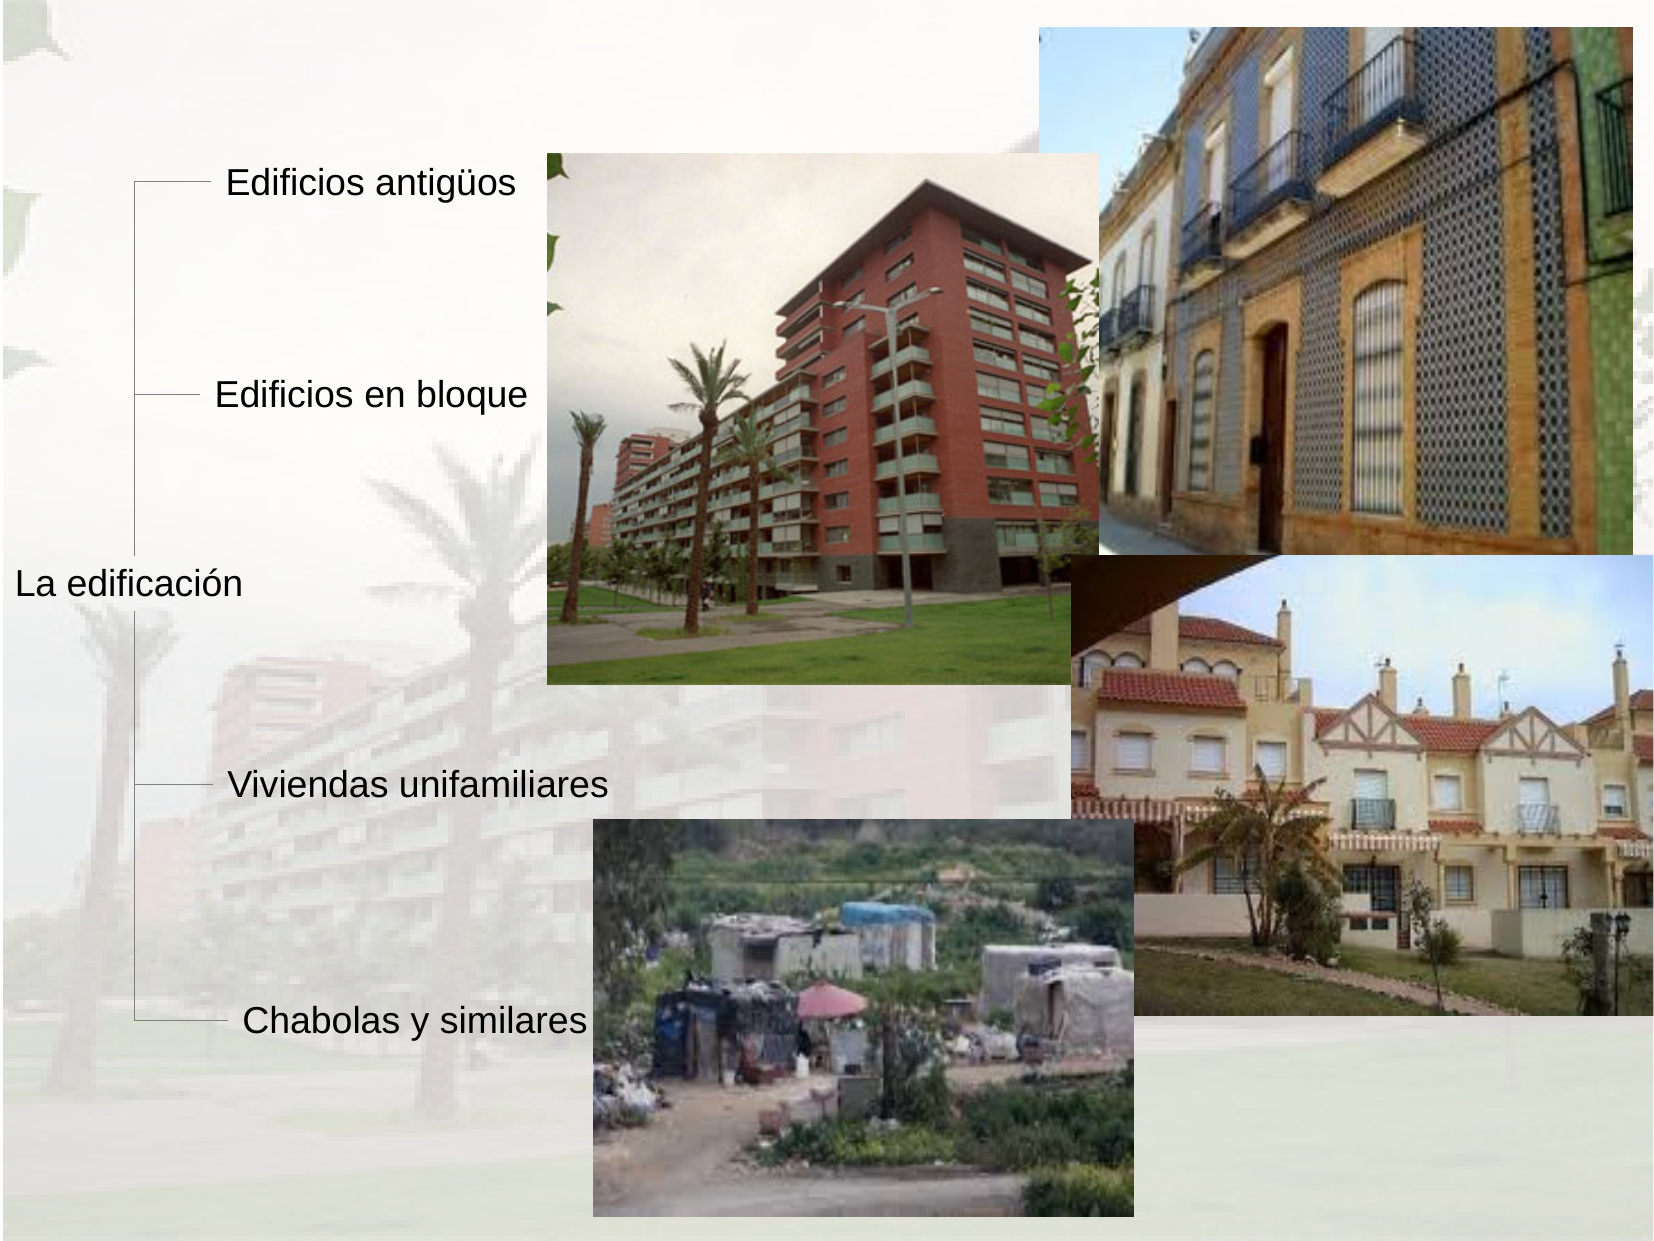

Edificios antigüos
Edificios en bloque
La edificación
Viviendas unifamiliares
Chabolas y similares